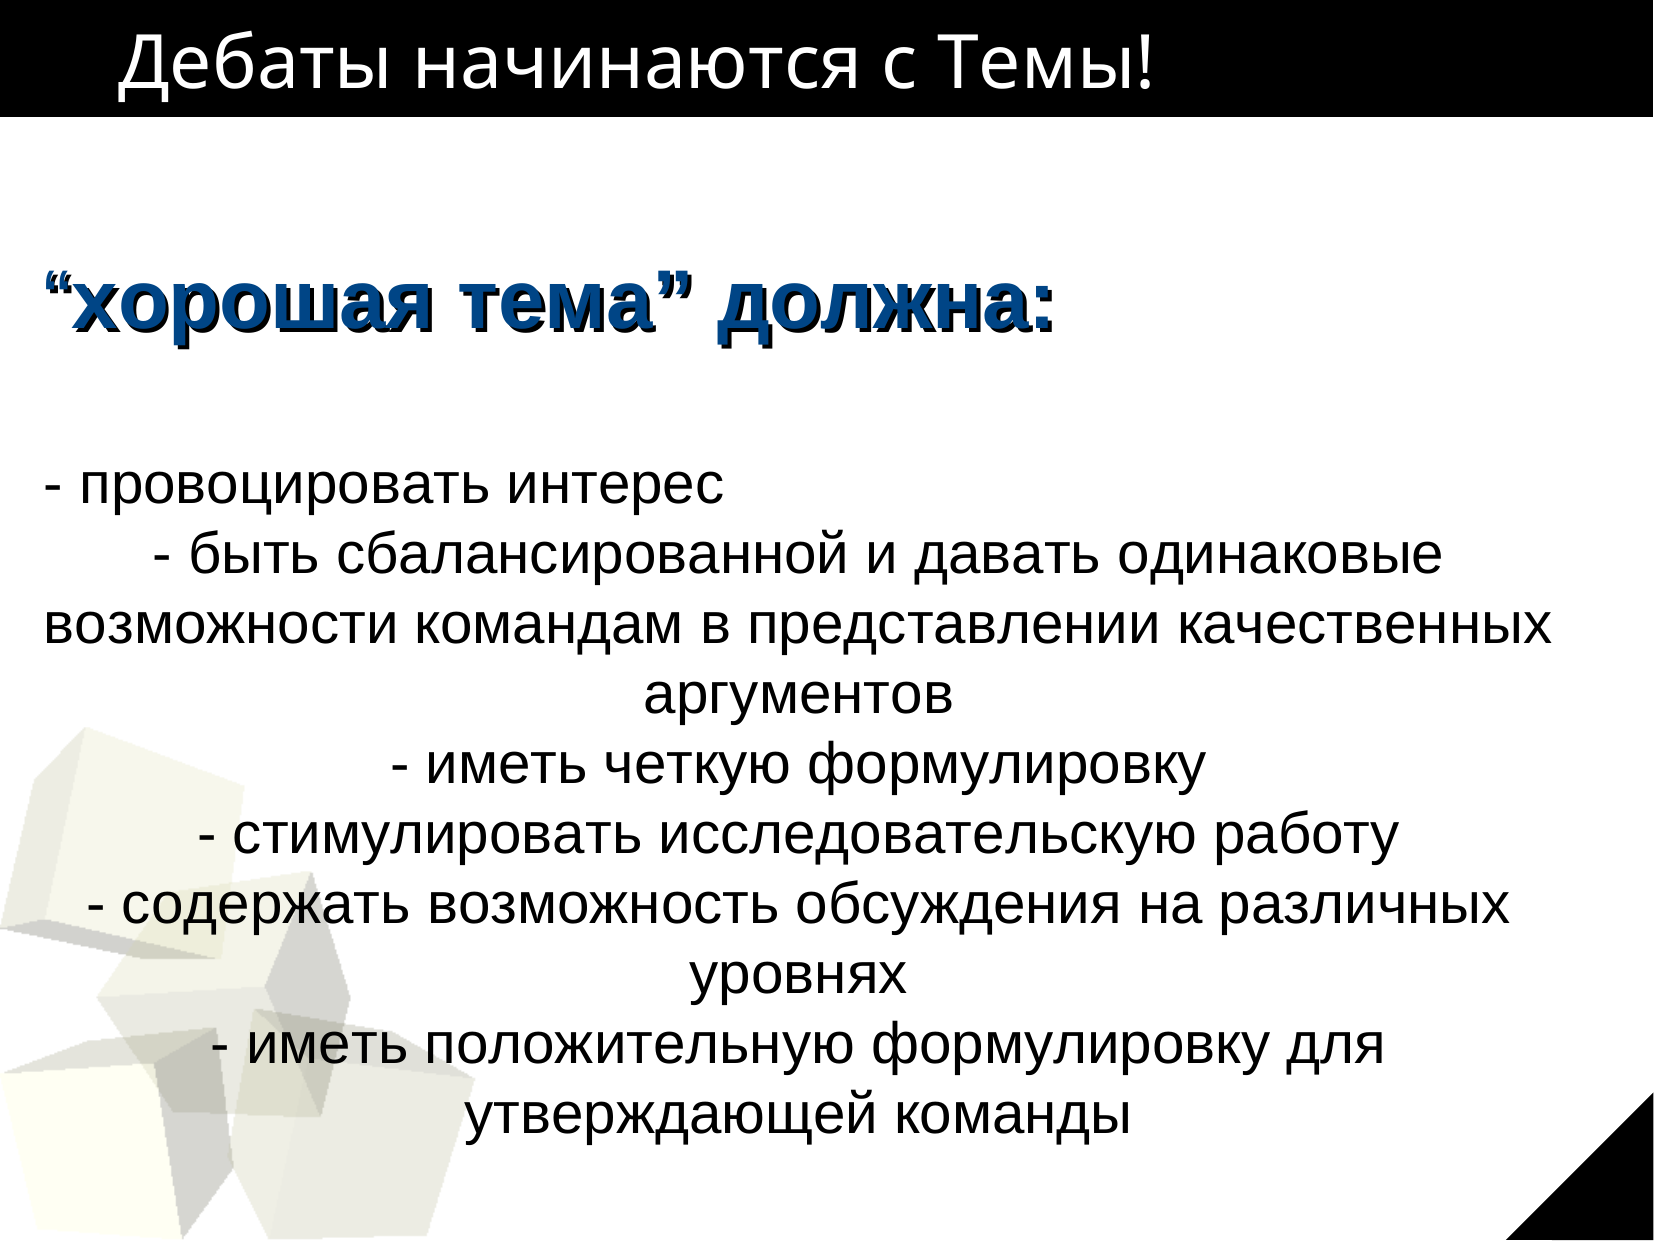

# Дебаты начинаются с Темы!
“хорошая тема” должна:
- провоцировать интерес
- быть сбалансированной и давать одинаковые возможности командам в представлении качественных аргументов
- иметь четкую формулировку
- стимулировать исследовательскую работу
- содержать возможность обсуждения на различных уровнях
- иметь положительную формулировку для утверждающей команды